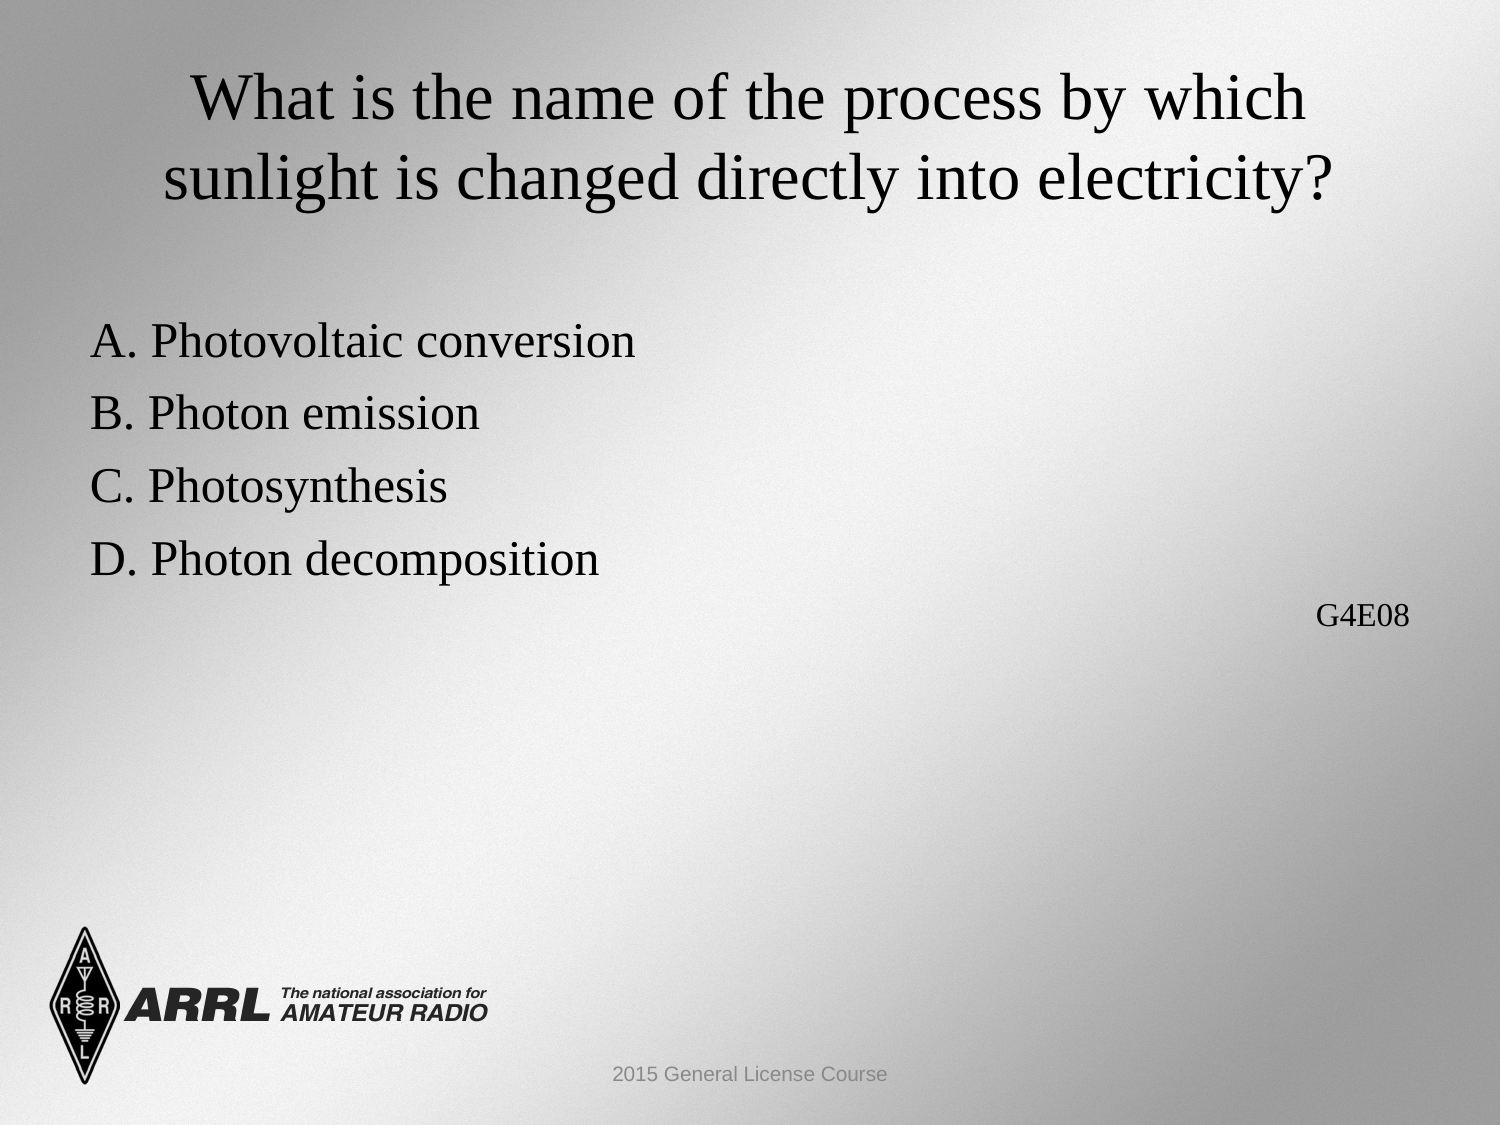

# What is the name of the process by which sunlight is changed directly into electricity?
A. Photovoltaic conversion
B. Photon emission
C. Photosynthesis
D. Photon decomposition
 G4E08
2015 General License Course